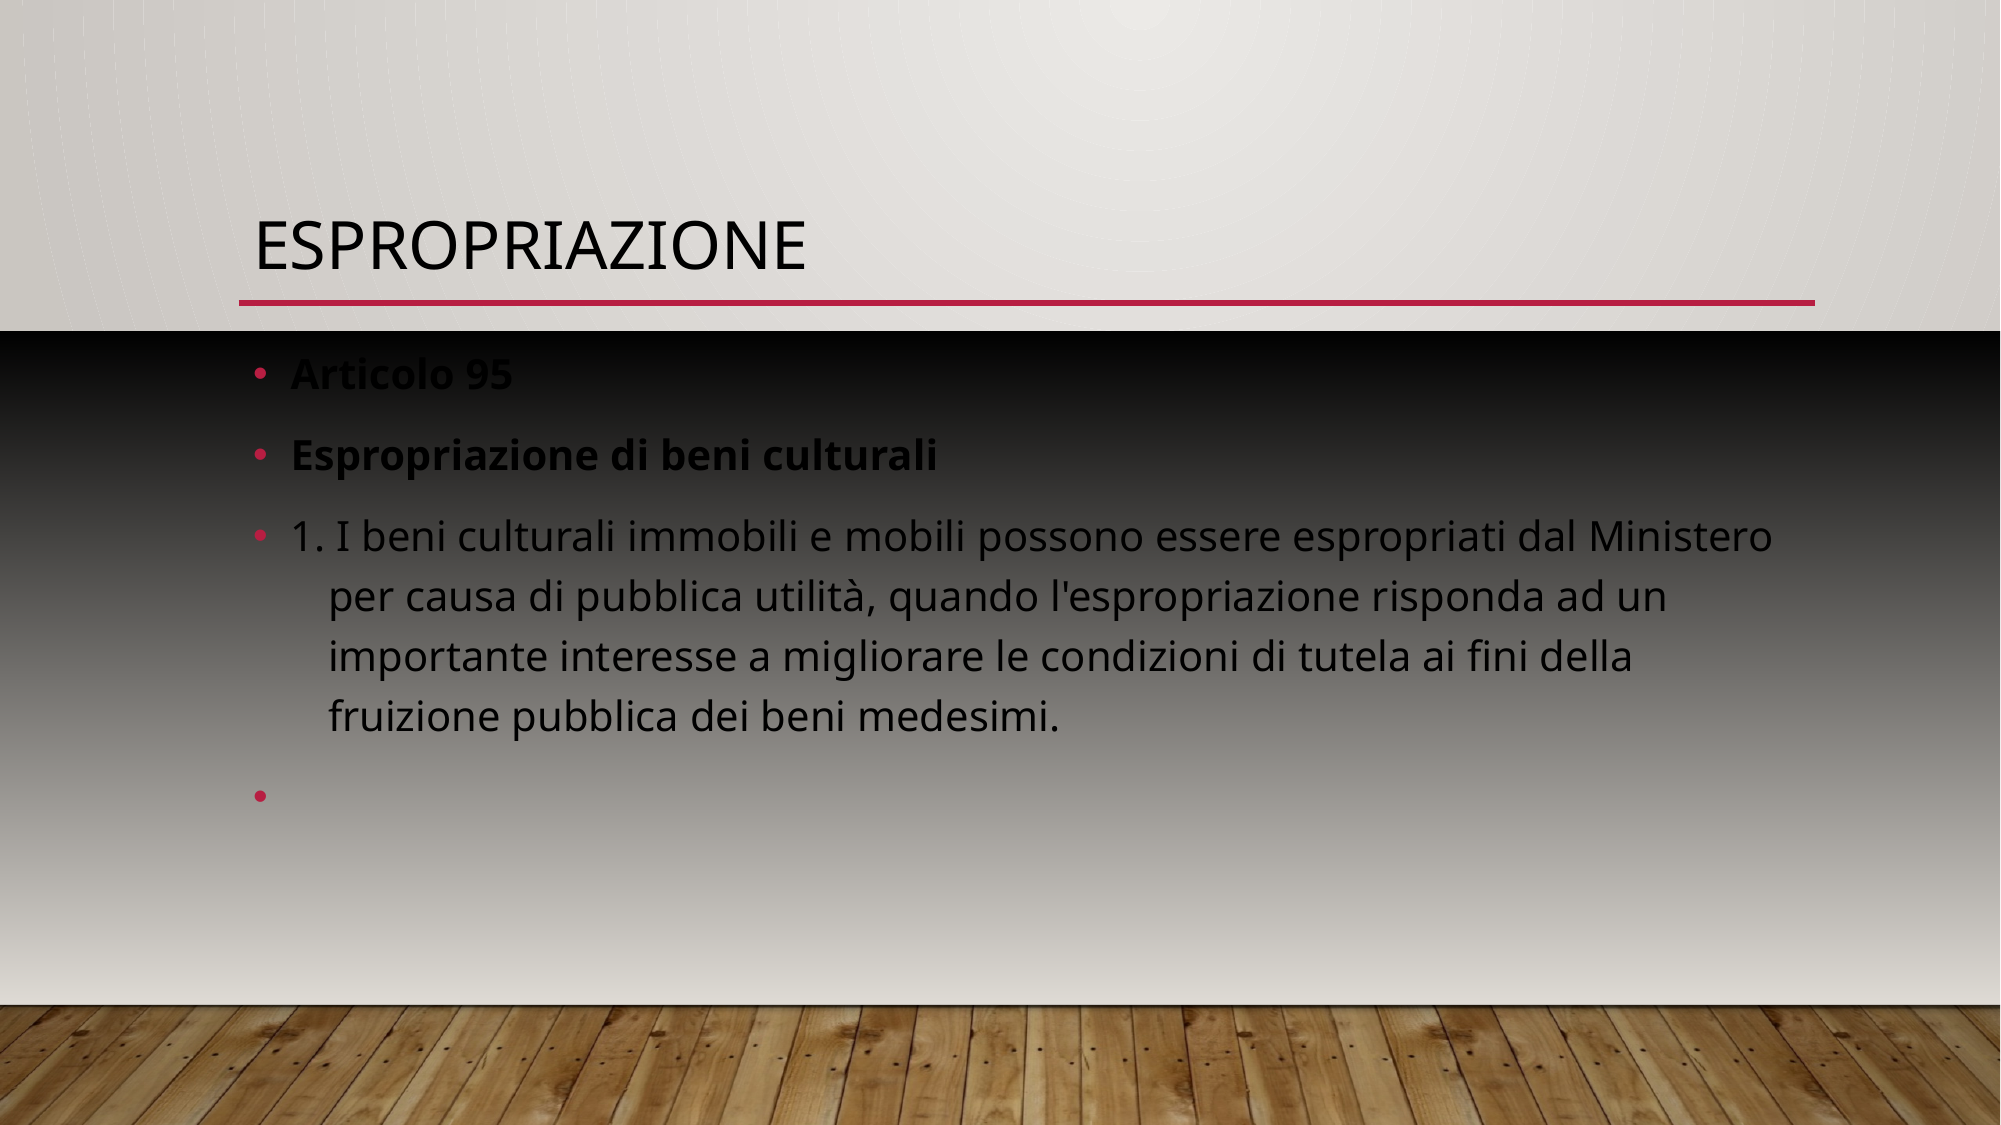

# Espropriazione
Articolo 95
Espropriazione di beni culturali
1. I beni culturali immobili e mobili possono essere espropriati dal Ministero per causa di pubblica utilità, quando l'espropriazione risponda ad un importante interesse a migliorare le condizioni di tutela ai fini della fruizione pubblica dei beni medesimi.